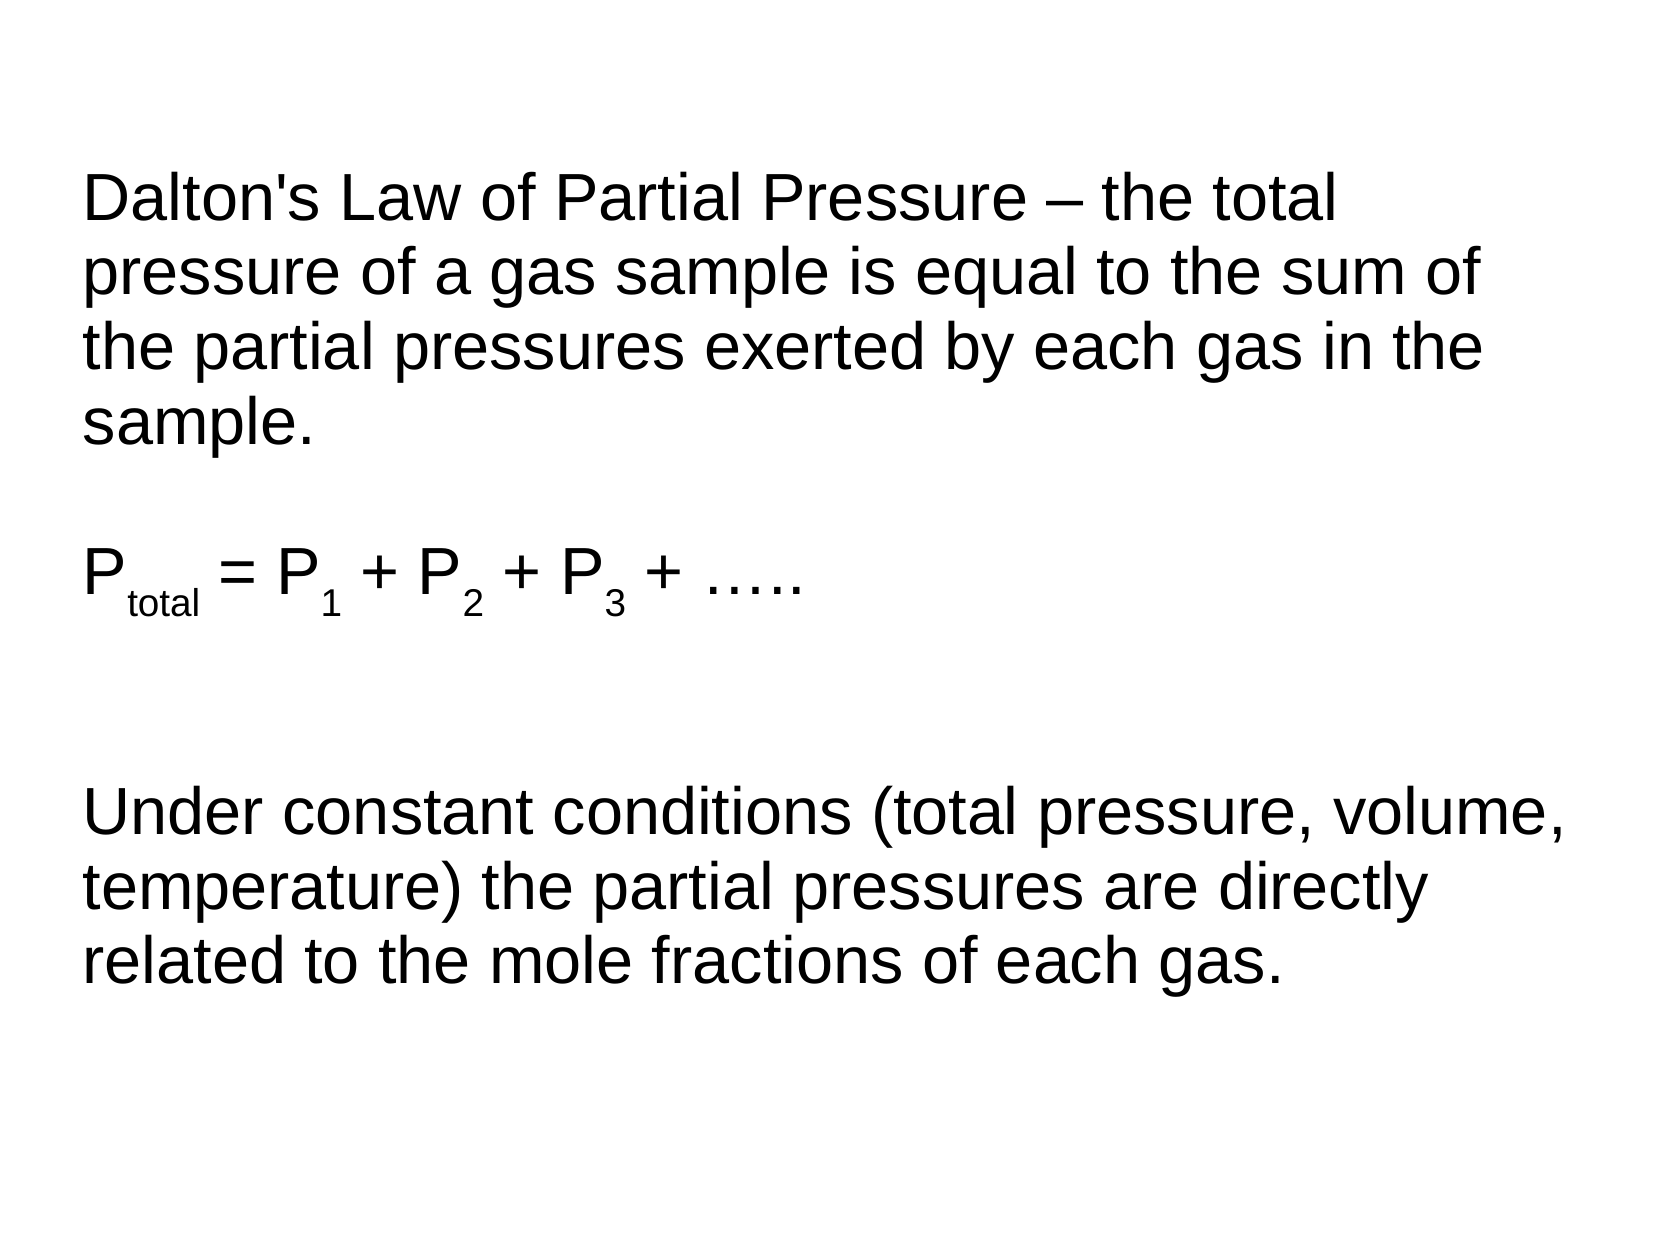

# Dalton's Law of Partial Pressure – the total pressure of a gas sample is equal to the sum of the partial pressures exerted by each gas in the sample.
Ptotal = P1 + P2 + P3 + …..
Under constant conditions (total pressure, volume, temperature) the partial pressures are directly related to the mole fractions of each gas.